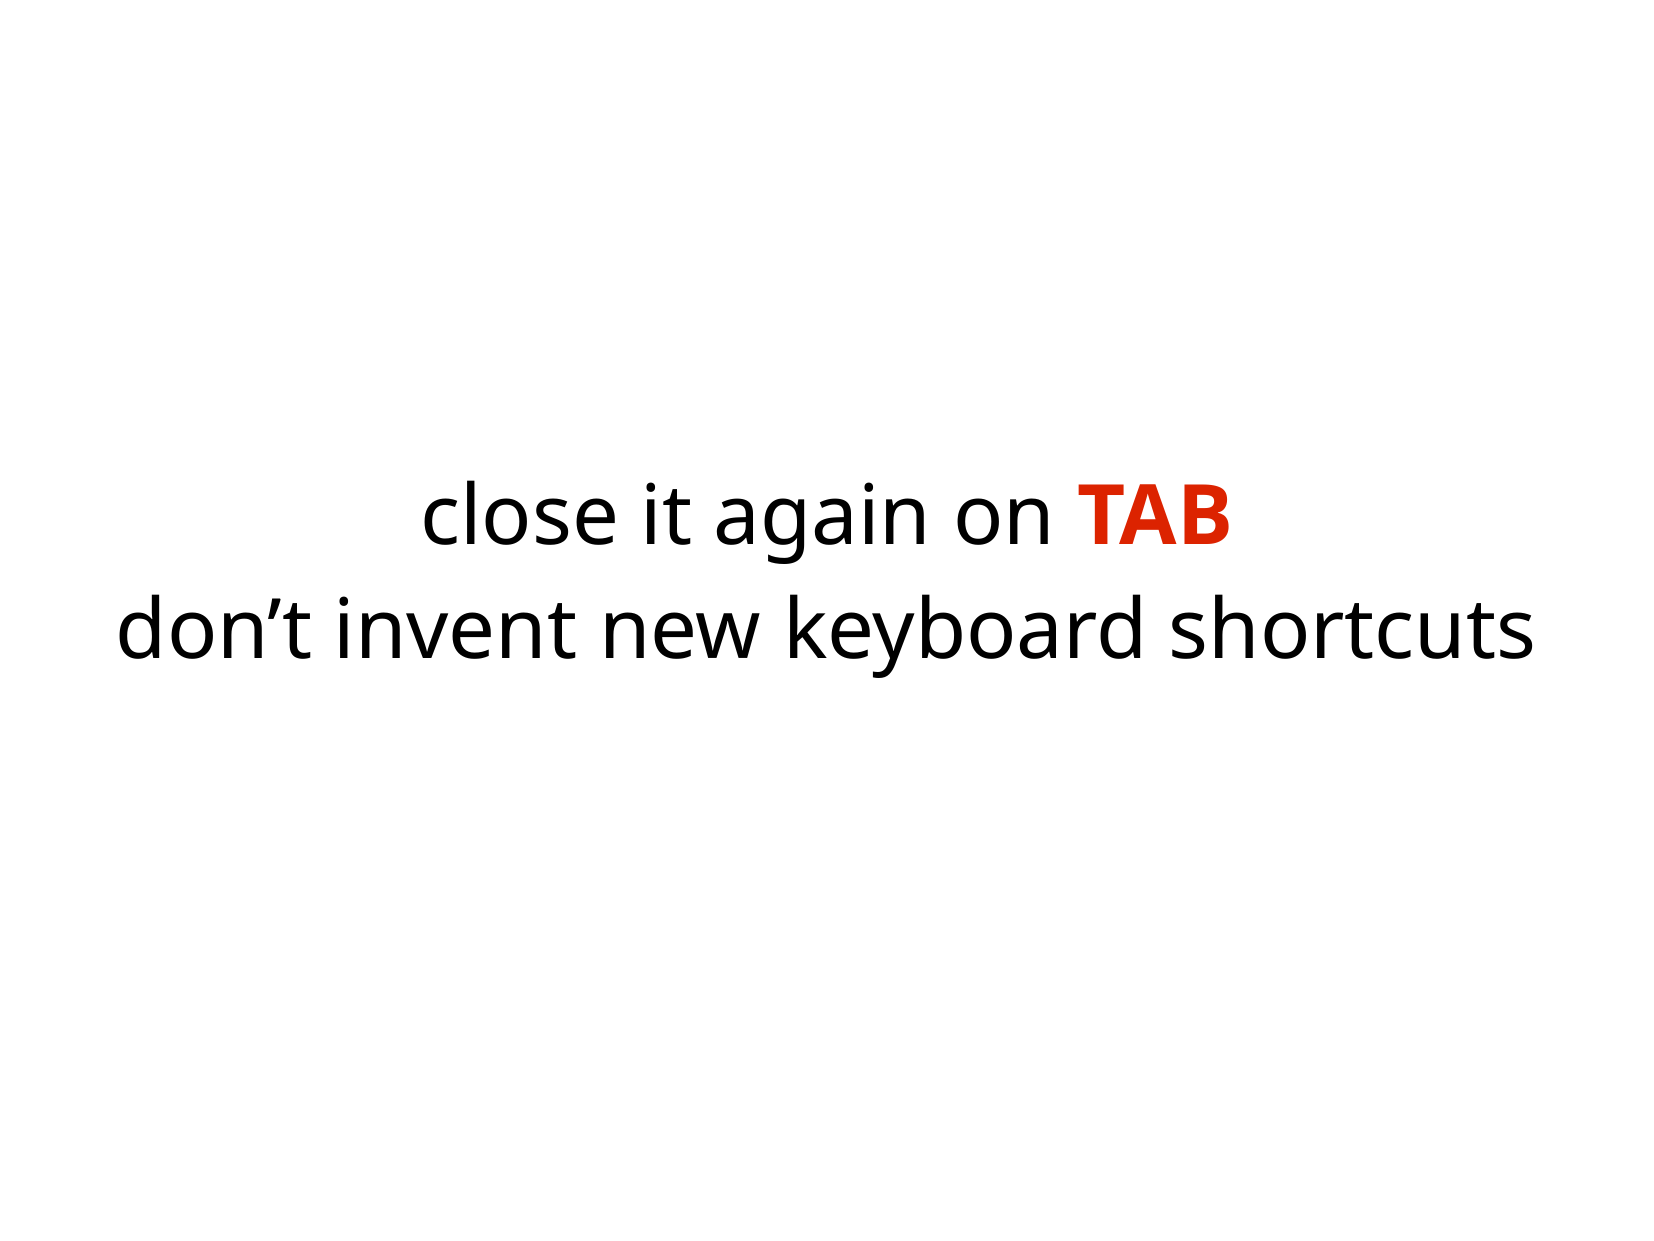

# close it again on TAB
don’t invent new keyboard shortcuts